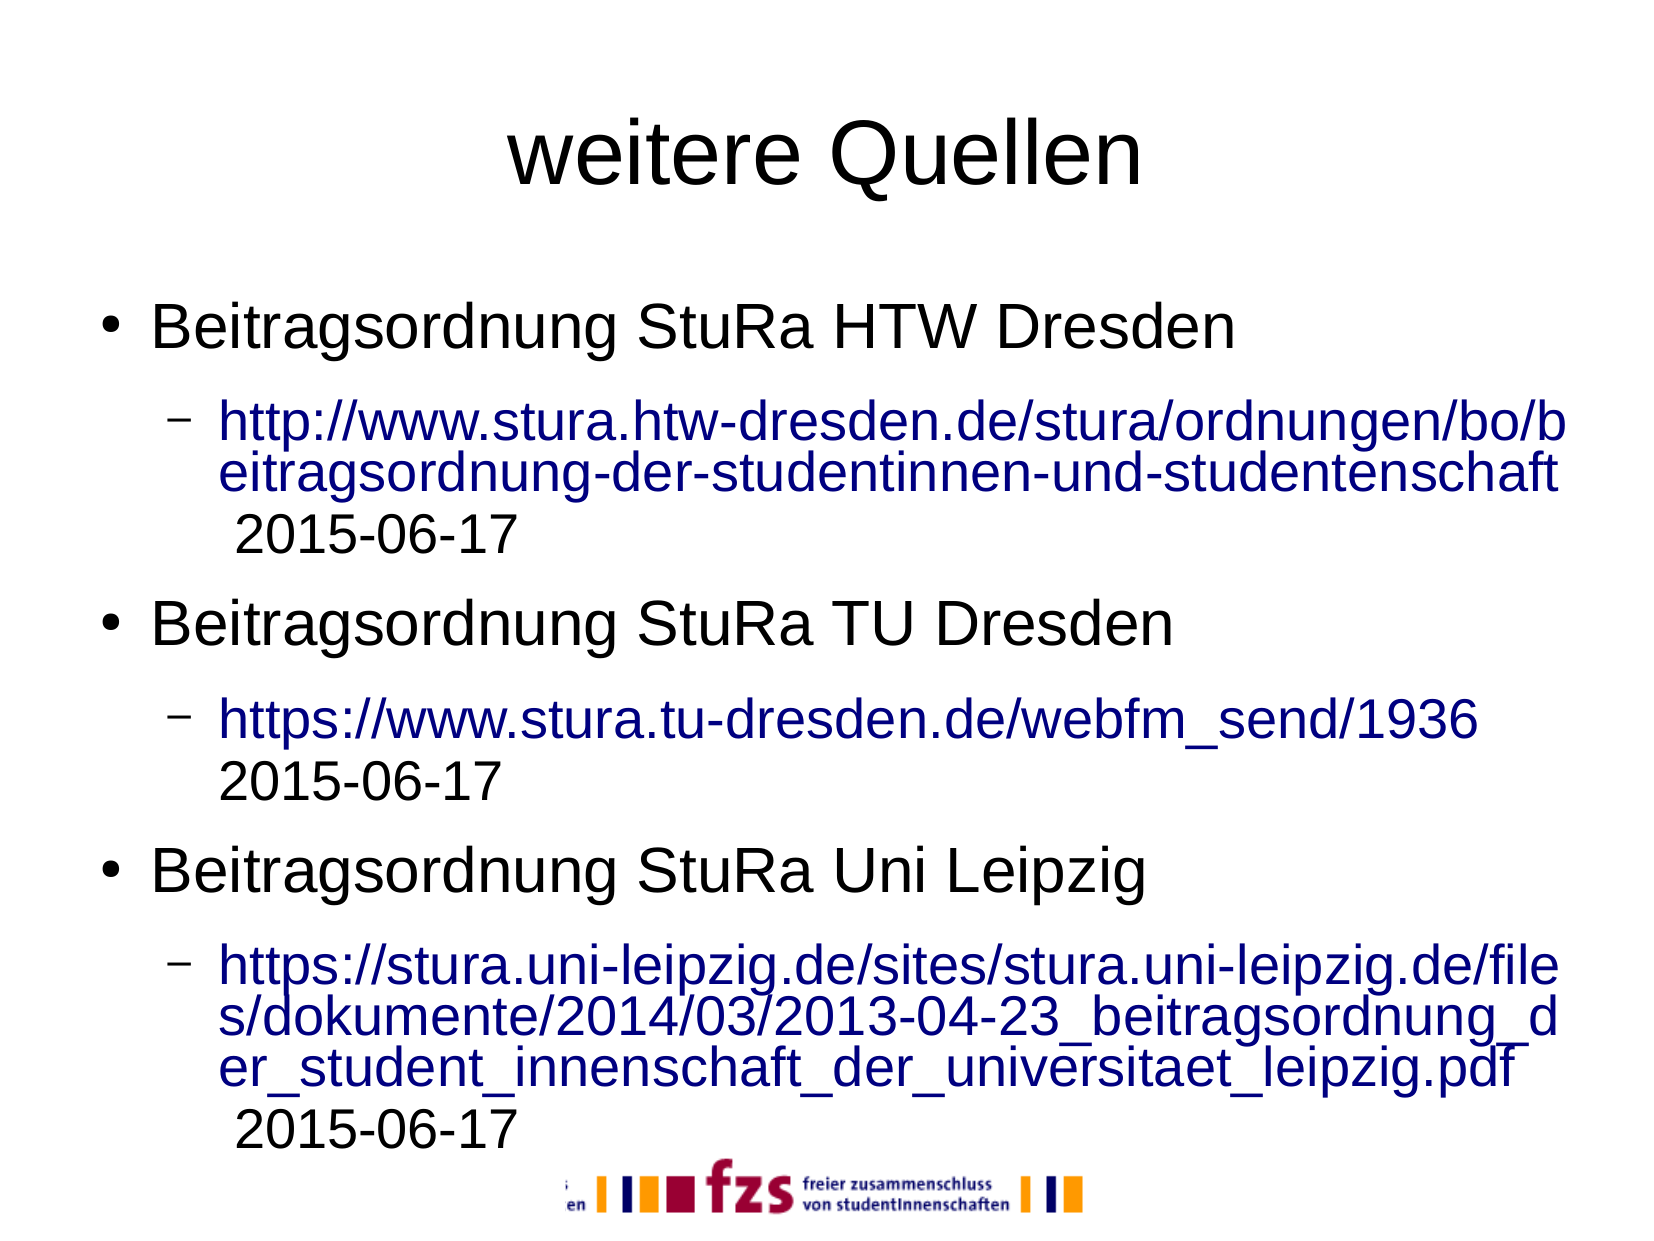

# weitere Quellen
Beitragsordnung StuRa HTW Dresden
http://www.stura.htw-dresden.de/stura/ordnungen/bo/beitragsordnung-der-studentinnen-und-studentenschaft 2015-06-17
Beitragsordnung StuRa TU Dresden
https://www.stura.tu-dresden.de/webfm_send/1936 2015-06-17
Beitragsordnung StuRa Uni Leipzig
https://stura.uni-leipzig.de/sites/stura.uni-leipzig.de/files/dokumente/2014/03/2013-04-23_beitragsordnung_der_student_innenschaft_der_universitaet_leipzig.pdf 2015-06-17